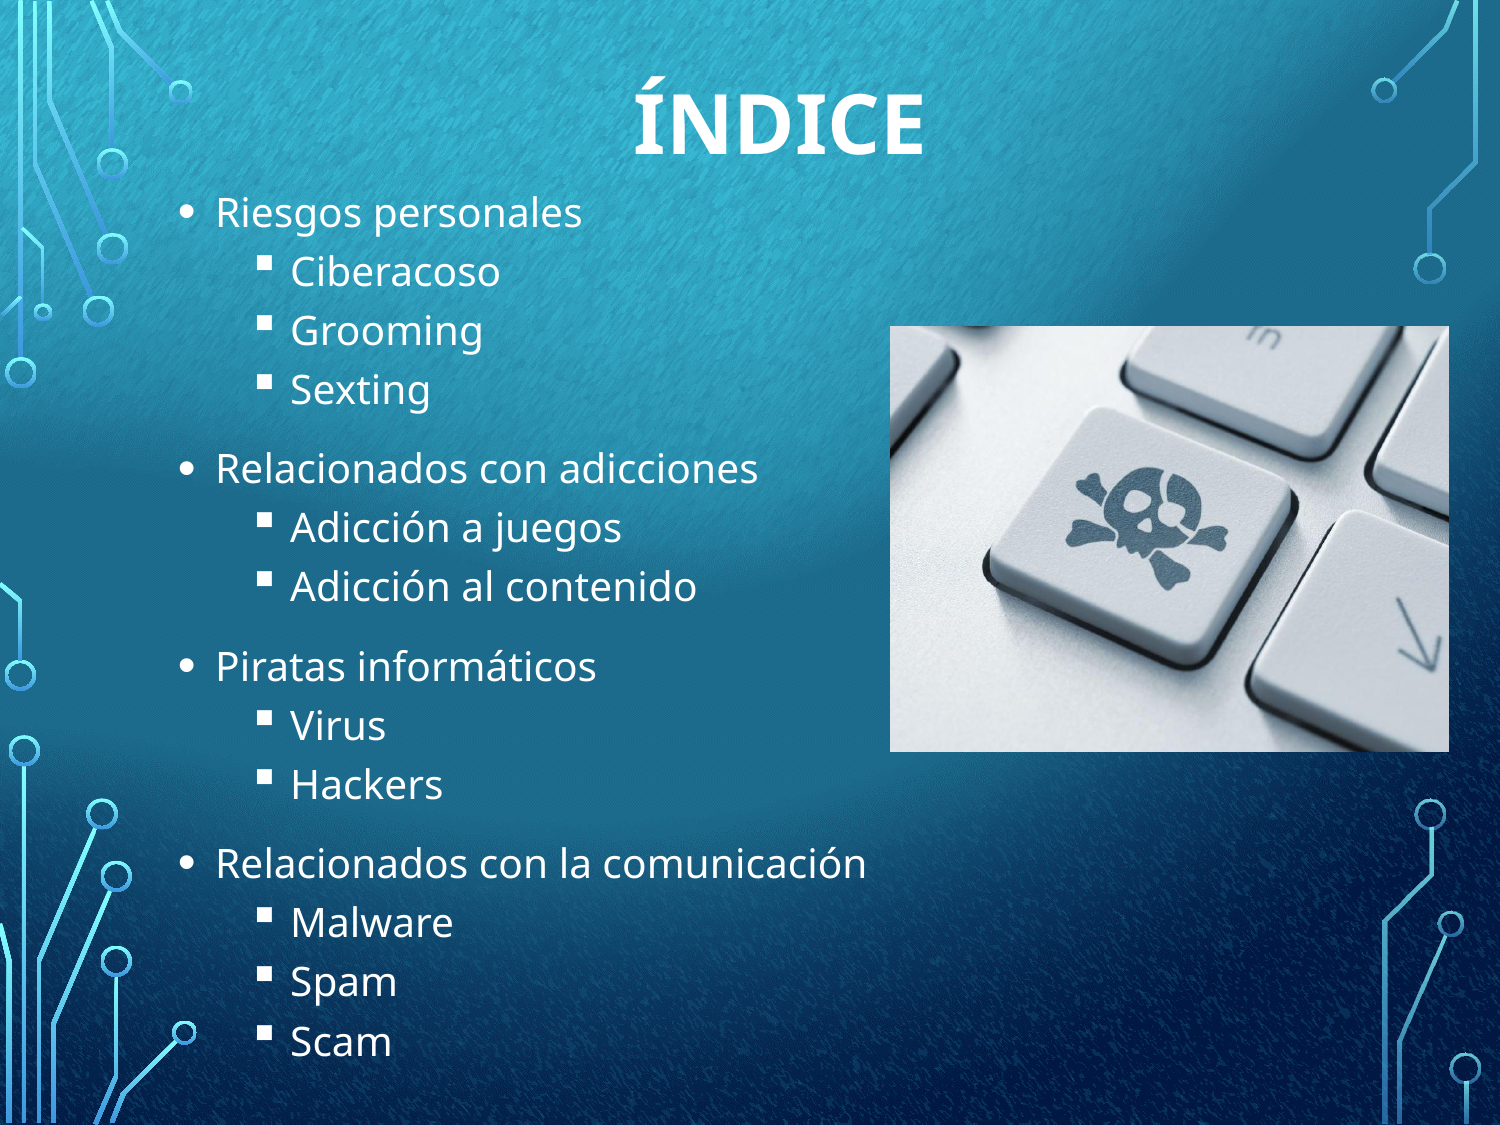

# Índice
Riesgos personales
Ciberacoso
Grooming
Sexting
Relacionados con adicciones
Adicción a juegos
Adicción al contenido
Piratas informáticos
Virus
Hackers
Relacionados con la comunicación
Malware
Spam
Scam